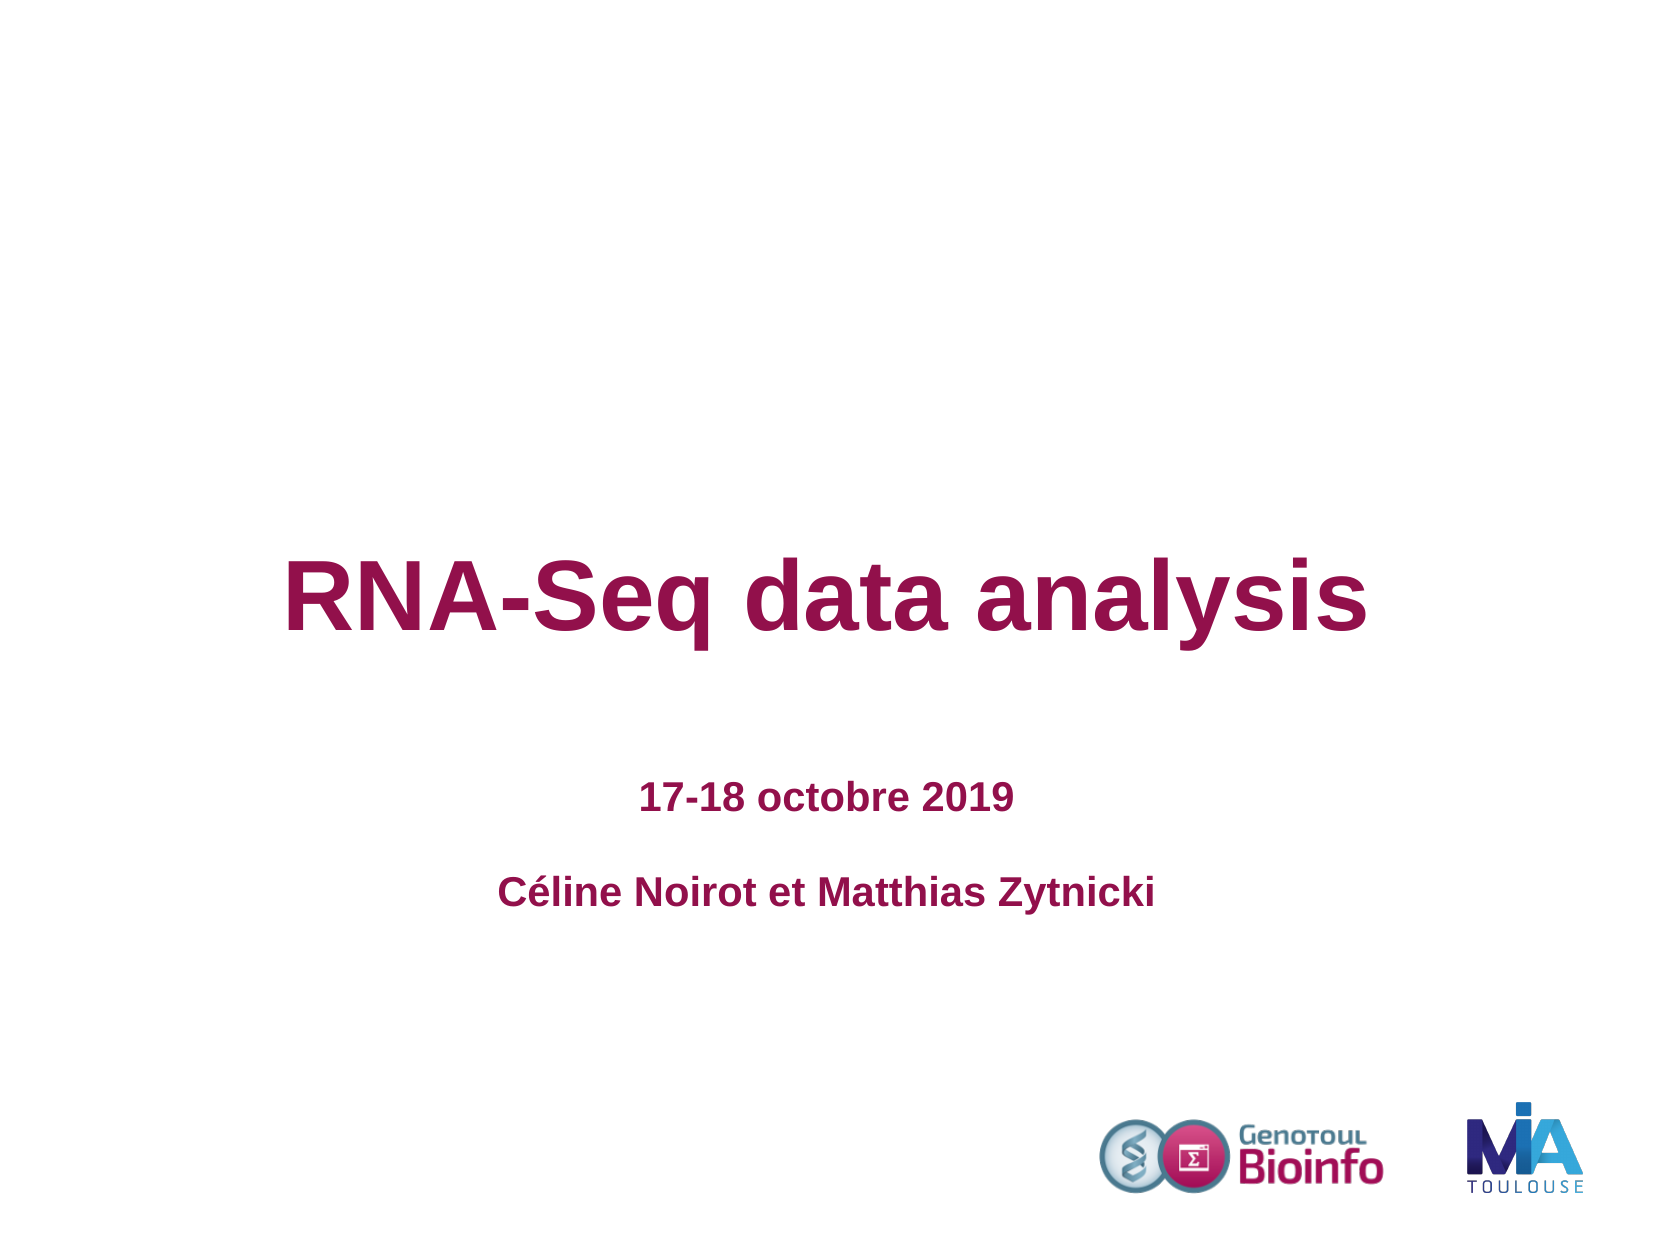

RNA-Seq data analysis
17-18 octobre 2019
Céline Noirot et Matthias Zytnicki